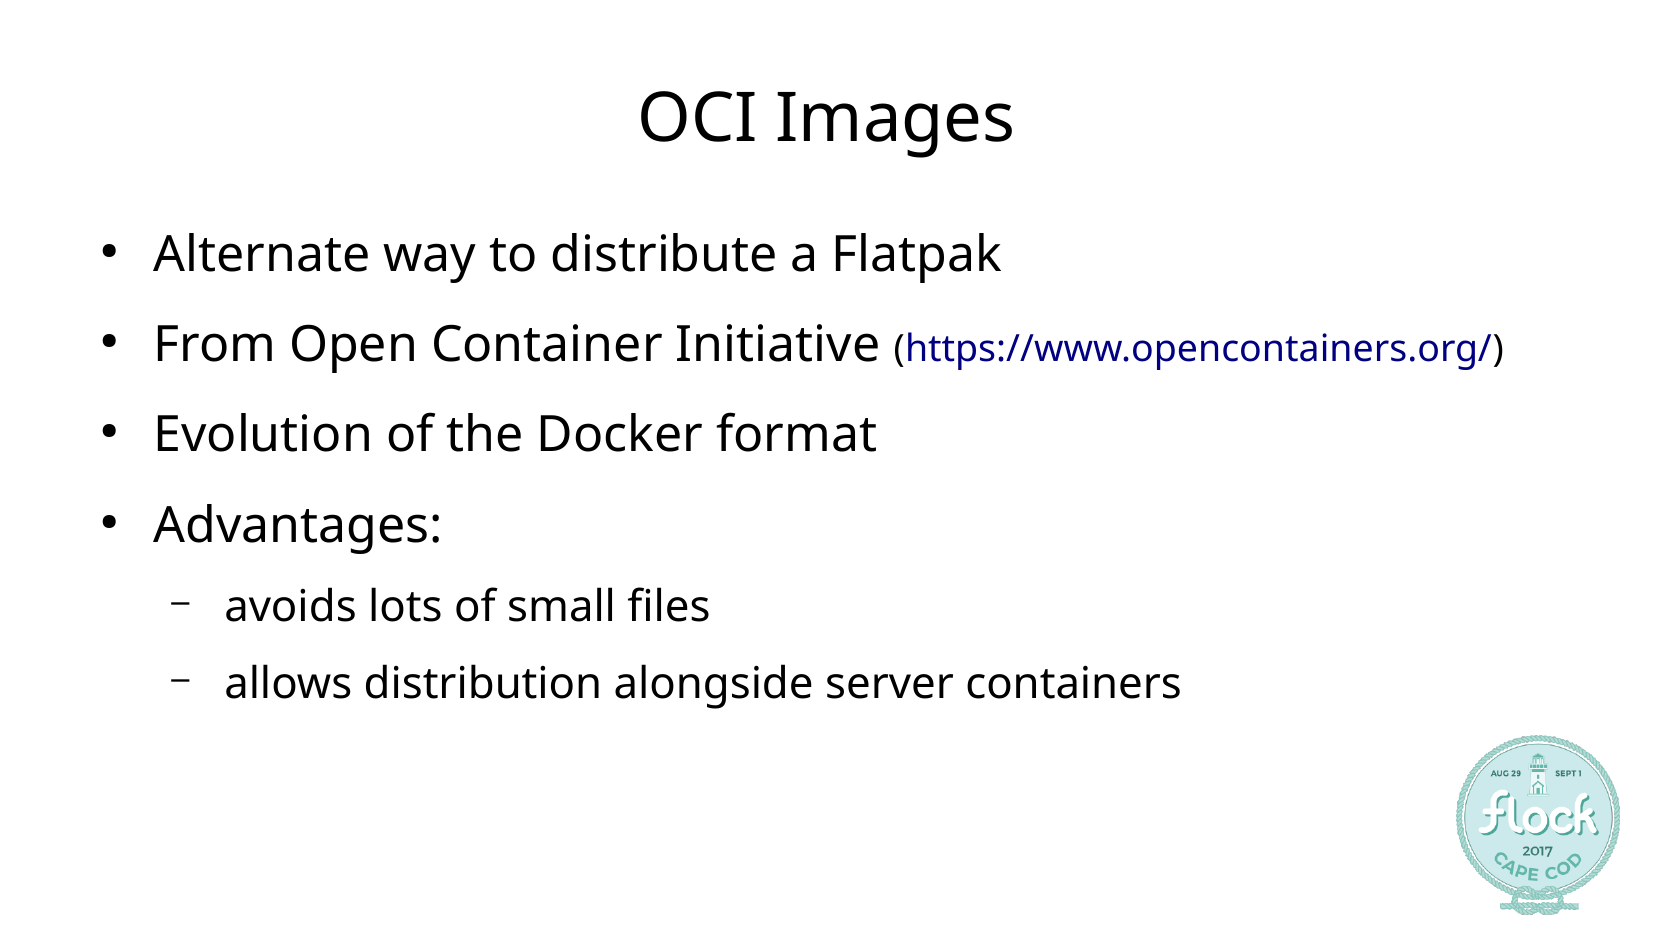

# OCI Images
Alternate way to distribute a Flatpak
From Open Container Initiative (https://www.opencontainers.org/)
Evolution of the Docker format
Advantages:
avoids lots of small files
allows distribution alongside server containers